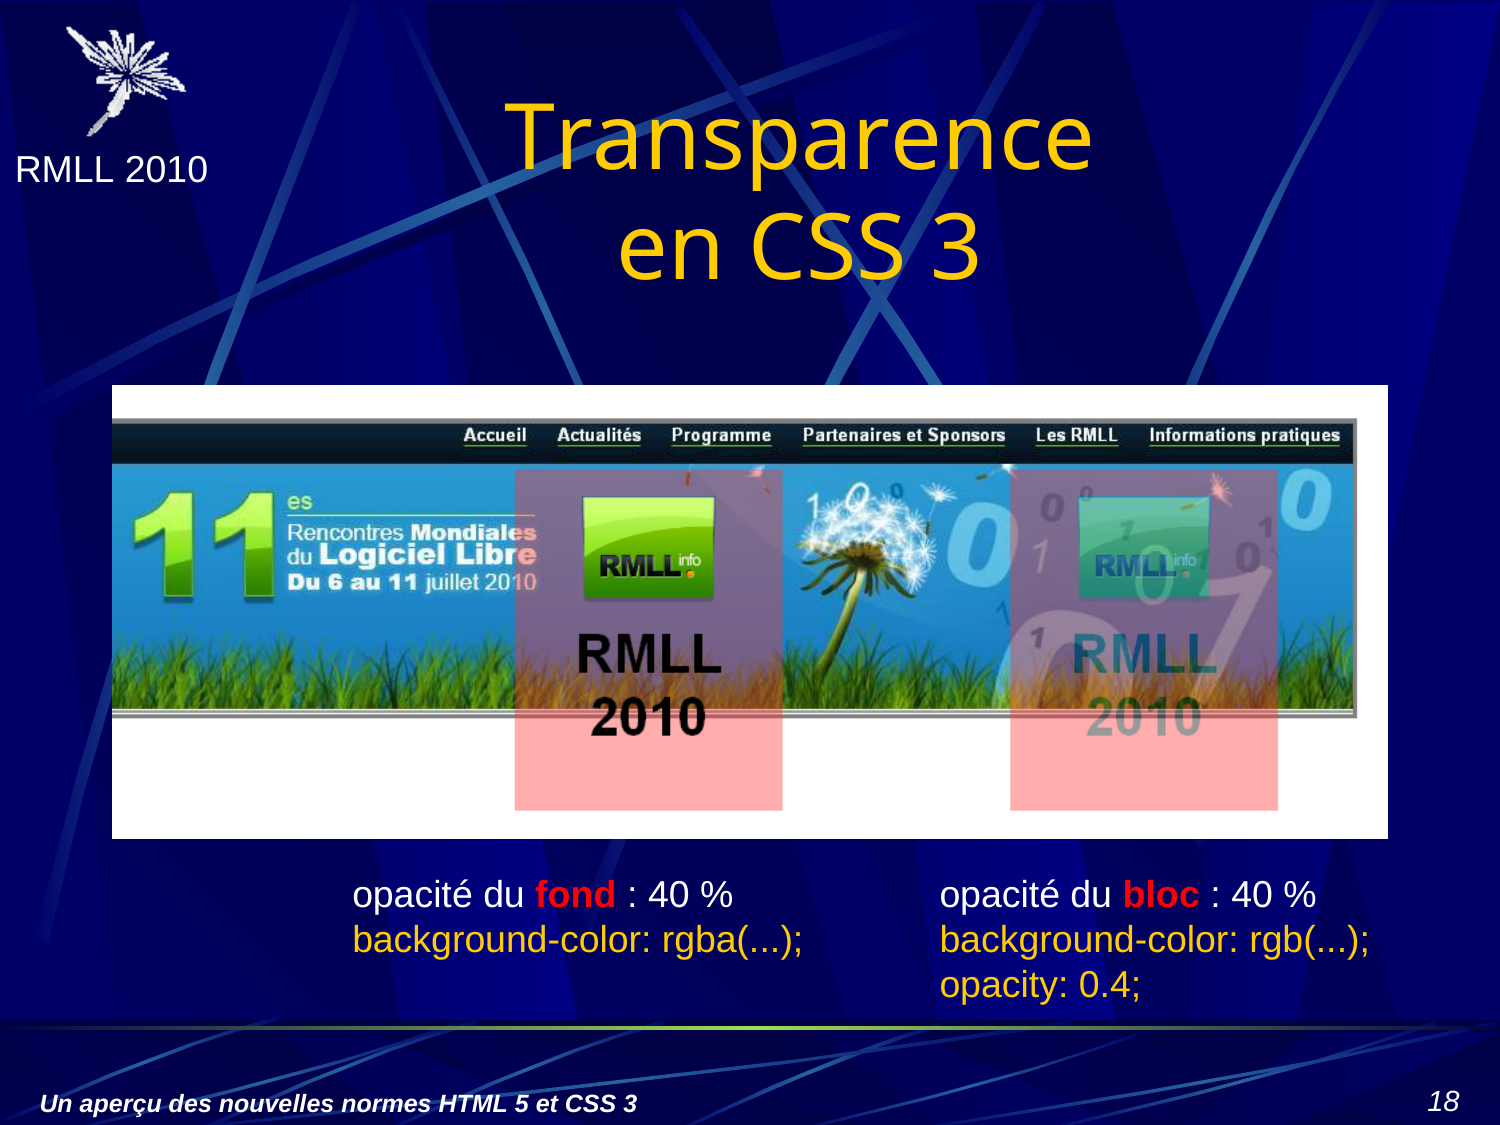

# Transparence en CSS 3
opacité du fond : 40 %
background-color: rgba(...);
opacité du bloc : 40 %
background-color: rgb(...);
opacity: 0.4;